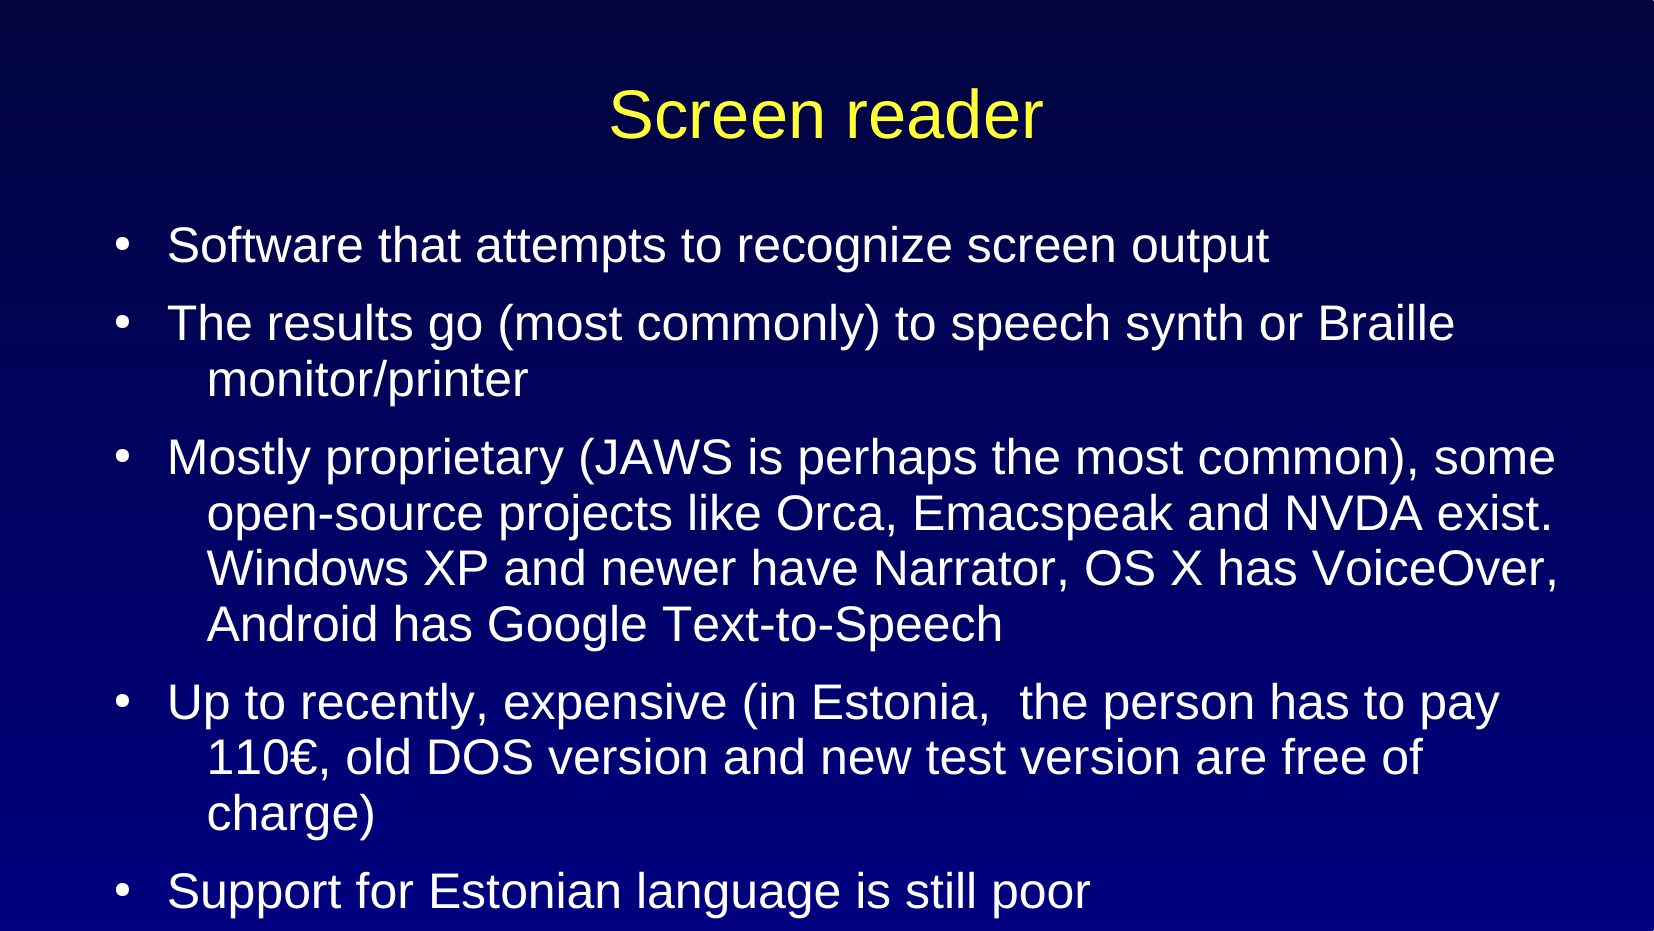

# Screen reader
Software that attempts to recognize screen output
The results go (most commonly) to speech synth or Braille monitor/printer
Mostly proprietary (JAWS is perhaps the most common), some open-source projects like Orca, Emacspeak and NVDA exist. Windows XP and newer have Narrator, OS X has VoiceOver, Android has Google Text-to-Speech
Up to recently, expensive (in Estonia, the person has to pay 110€, old DOS version and new test version are free of charge)
Support for Estonian language is still poor